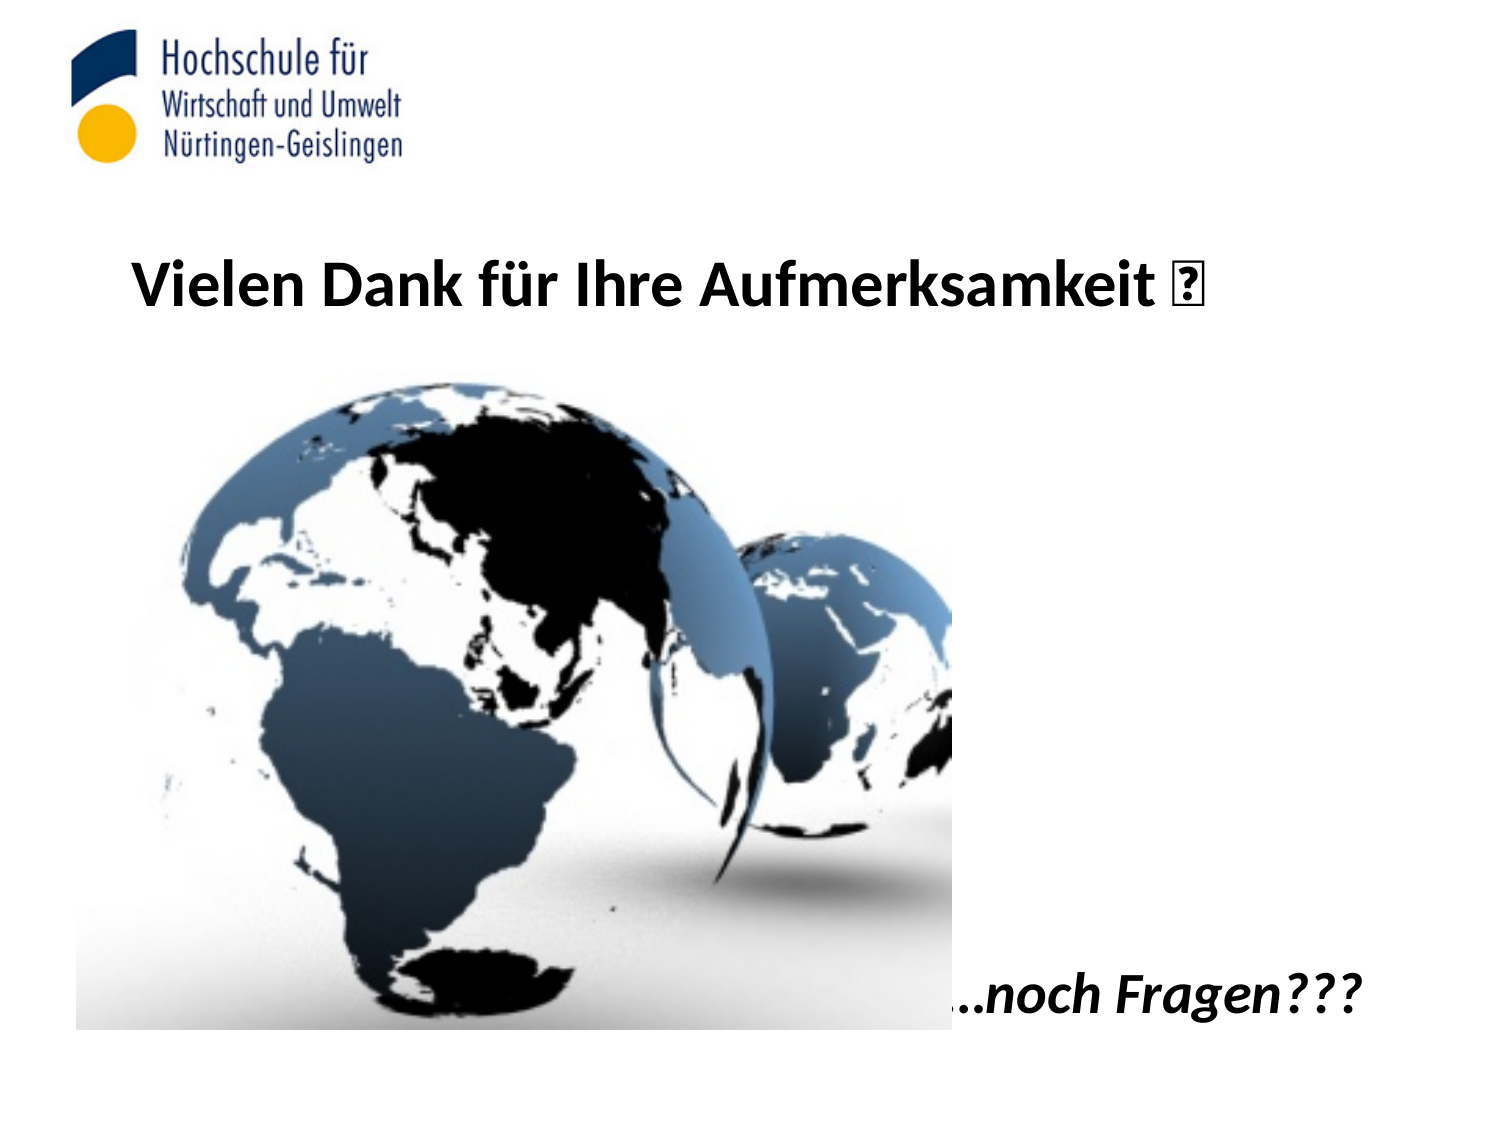

Vielen Dank für Ihre Aufmerksamkeit 
…noch Fragen???